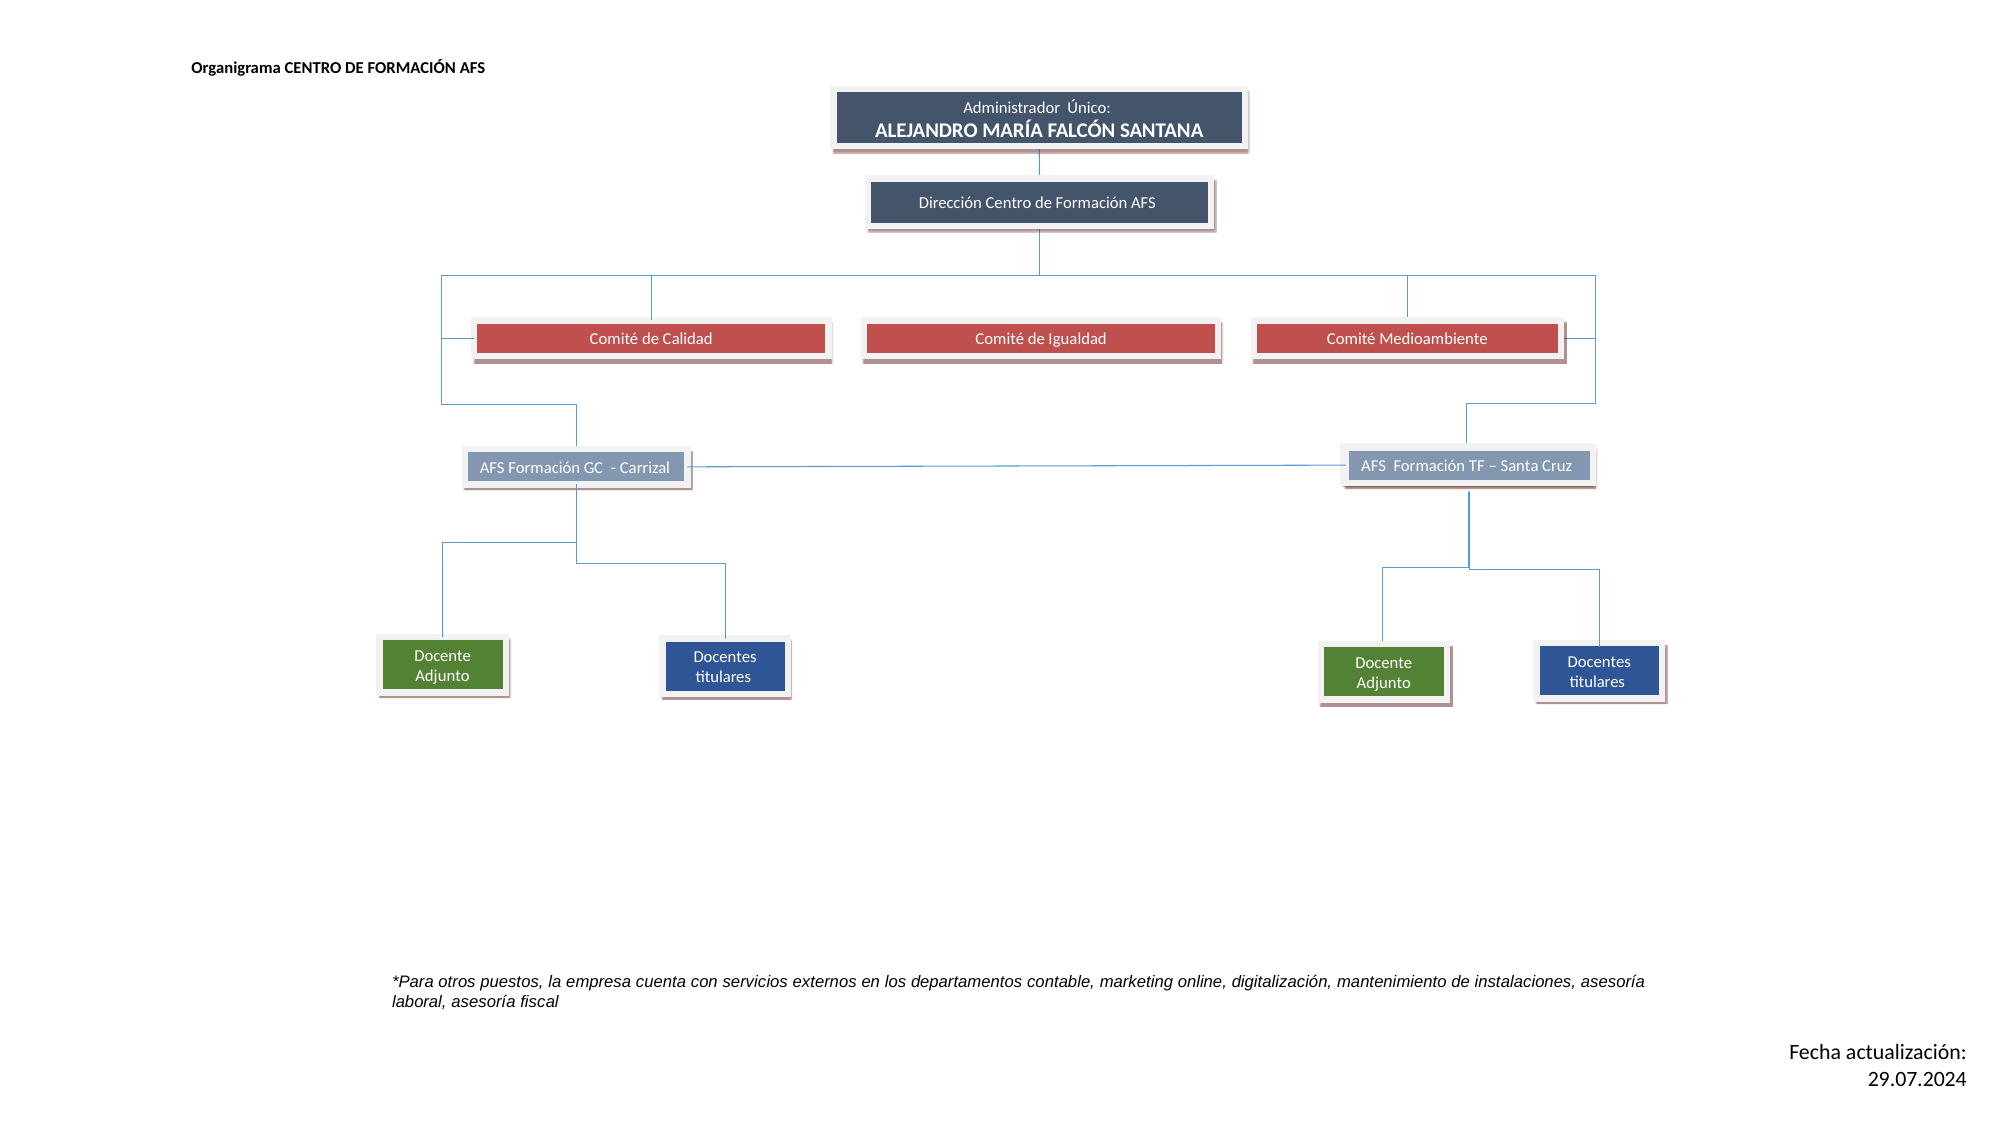

Organigrama CENTRO DE FORMACIÓN AFS
Administrador Único:
ALEJANDRO MARÍA FALCÓN SANTANA
Dirección Centro de Formación AFS
Comité de Calidad
Comité de Igualdad
Comité Medioambiente
AFS Formación TF – Santa Cruz
AFS Formación TF – Santa Cruz
AFS Formación GC - Carrizal
Docente Adjunto
Docentes titulares
Docentes titulares
Docente Adjunto
*Para otros puestos, la empresa cuenta con servicios externos en los departamentos contable, marketing online, digitalización, mantenimiento de instalaciones, asesoría laboral, asesoría fiscal
Fecha actualización:
29.07.2024